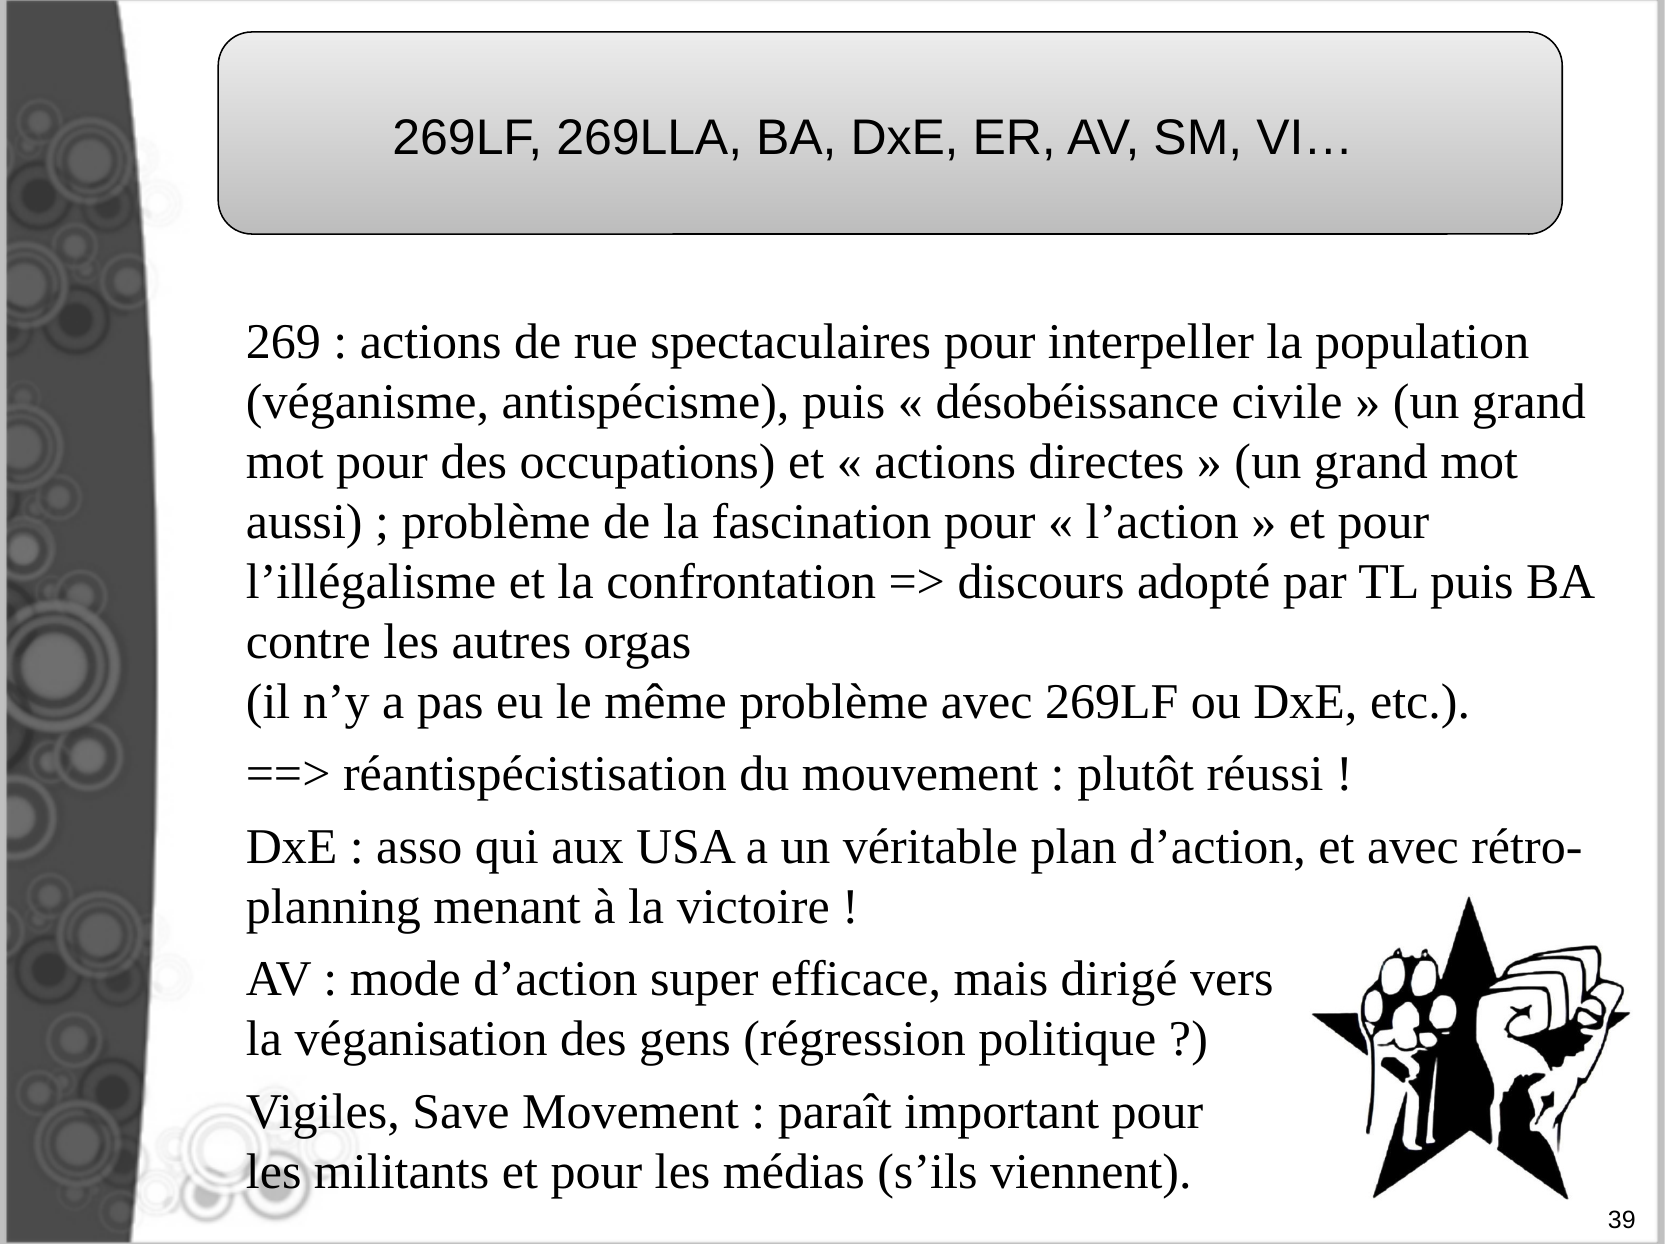

269LF, 269LLA, BA, DxE, ER, AV, SM, VI…
269 : actions de rue spectaculaires pour interpeller la population (véganisme, antispécisme), puis « désobéissance civile » (un grand mot pour des occupations) et « actions directes » (un grand mot aussi) ; problème de la fascination pour « l’action » et pour l’illégalisme et la confrontation => discours adopté par TL puis BA contre les autres orgas
(il n’y a pas eu le même problème avec 269LF ou DxE, etc.).
==> réantispécistisation du mouvement : plutôt réussi !
DxE : asso qui aux USA a un véritable plan d’action, et avec rétro-planning menant à la victoire !
AV : mode d’action super efficace, mais dirigé vers
la véganisation des gens (régression politique ?)
Vigiles, Save Movement : paraît important pour
les militants et pour les médias (s’ils viennent).
39